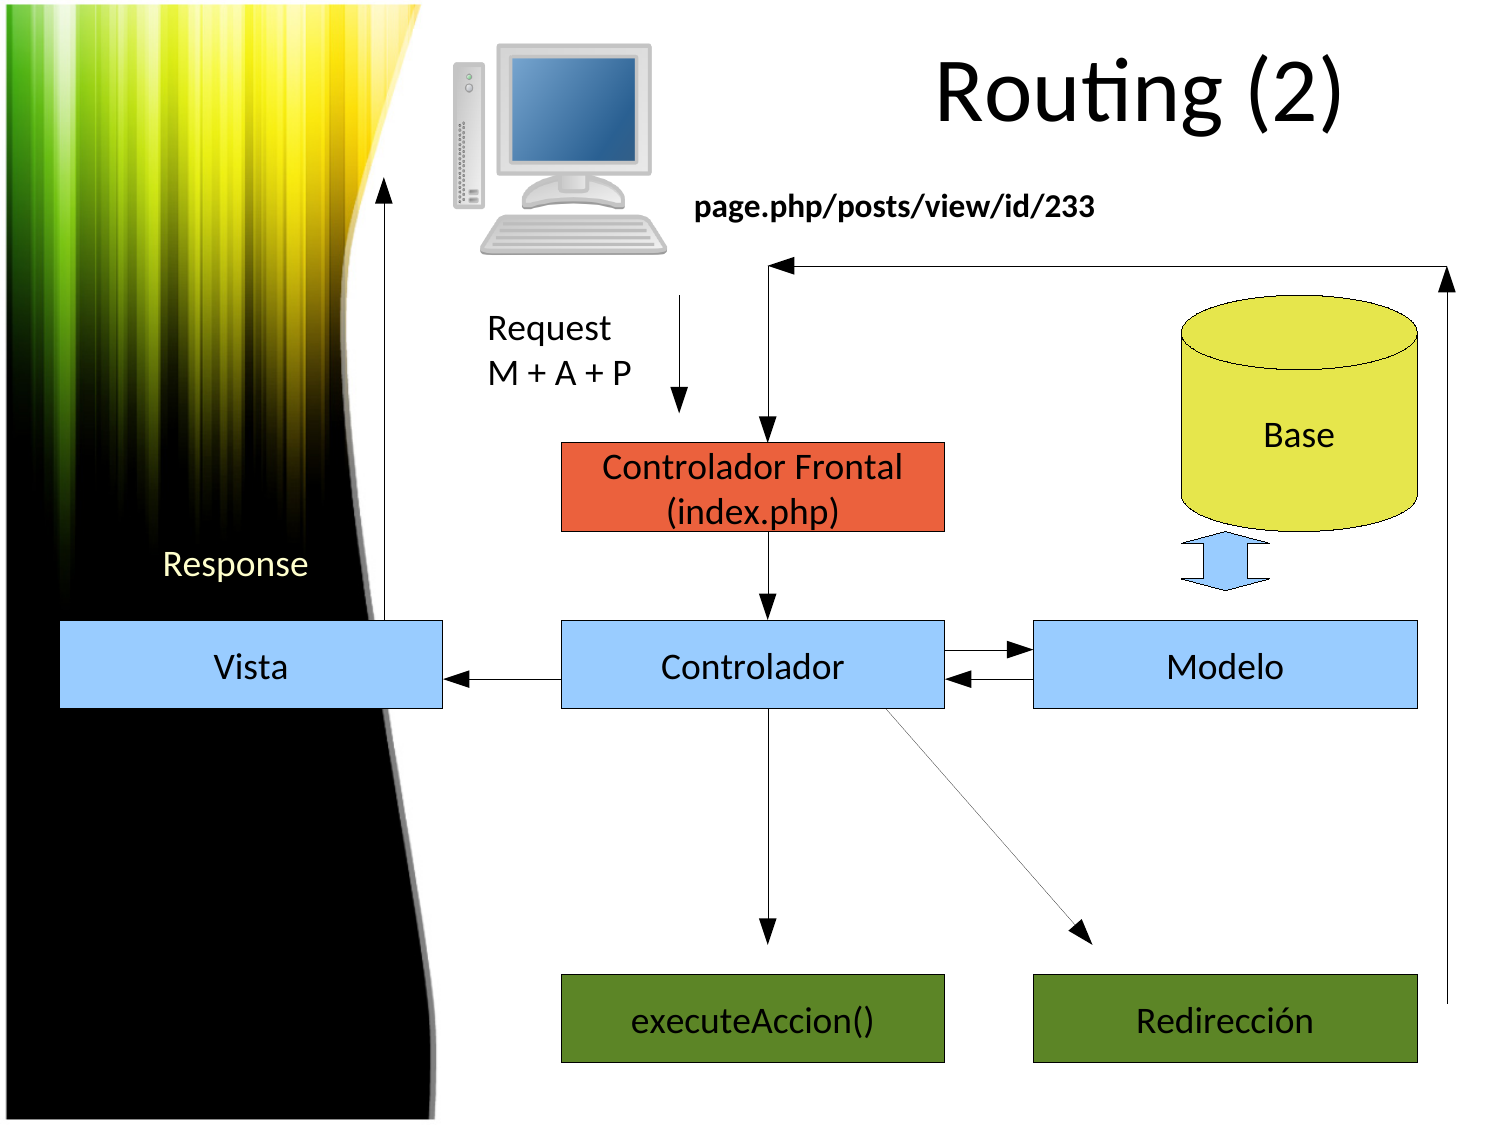

# Routing (2)
page.php/posts/view/id/233
Request
M + A + P
Base
Controlador Frontal
(index.php)
Response
Vista
Controlador
Modelo
executeAccion()
Redirección